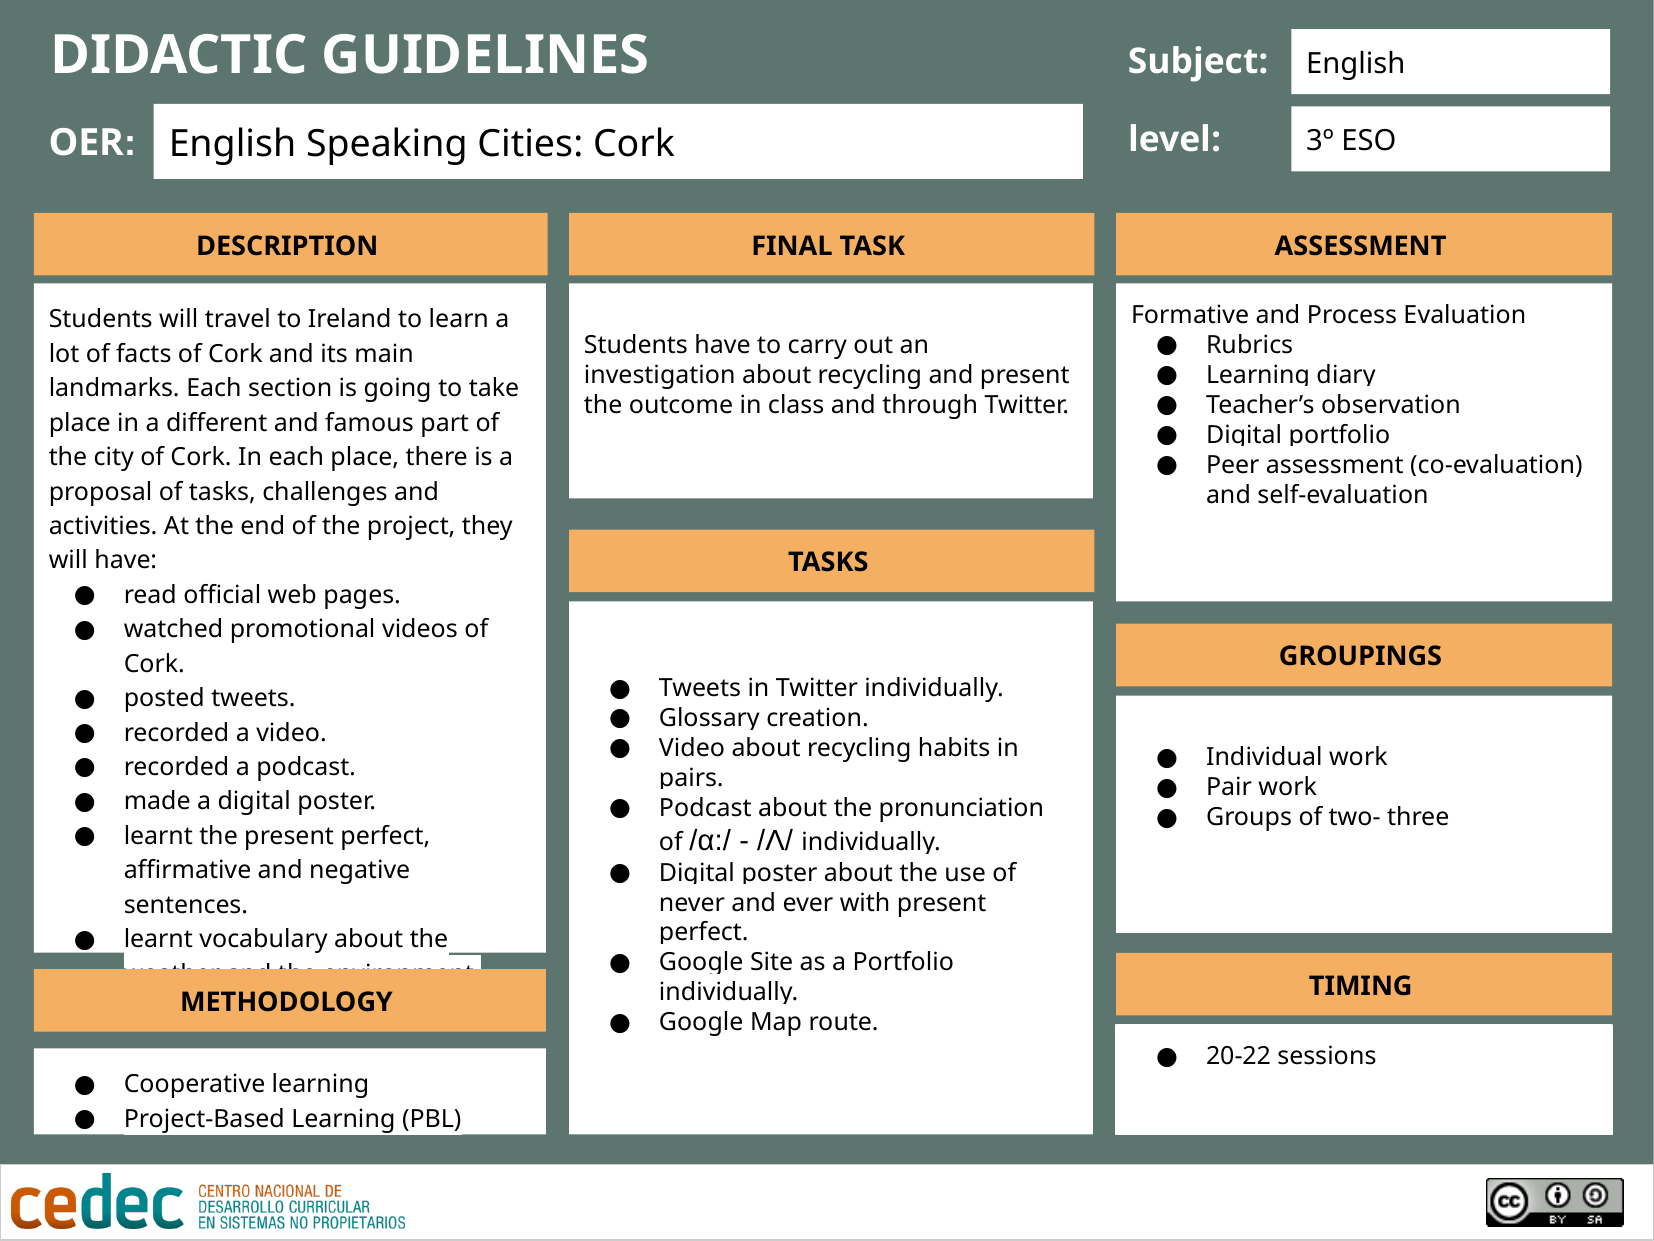

DIDACTIC GUIDELINES
English
Subject:
English Speaking Cities: Cork
3º ESO
level:
OER:
DESCRIPTION
FINAL TASK
ASSESSMENT
Students will travel to Ireland to learn a lot of facts of Cork and its main landmarks. Each section is going to take place in a different and famous part of the city of Cork. In each place, there is a proposal of tasks, challenges and activities. At the end of the project, they will have:
read official web pages.
watched promotional videos of Cork.
posted tweets.
recorded a video.
recorded a podcast.
made a digital poster.
learnt the present perfect, affirmative and negative sentences.
learnt vocabulary about the weather and the environment.
Students have to carry out an investigation about recycling and present the outcome in class and through Twitter.
Formative and Process Evaluation
Rubrics
Learning diary
Teacher’s observation
Digital portfolio
Peer assessment (co-evaluation) and self-evaluation
TASKS
Tweets in Twitter individually.
Glossary creation.
Video about recycling habits in pairs.
Podcast about the pronunciation of /α:/ - /Λ/ individually.
Digital poster about the use of never and ever with present perfect.
Google Site as a Portfolio individually.
Google Map route.
GROUPINGS
Individual work
Pair work
Groups of two- three
TIMING
METHODOLOGY
20-22 sessions
Cooperative learning
Project-Based Learning (PBL)